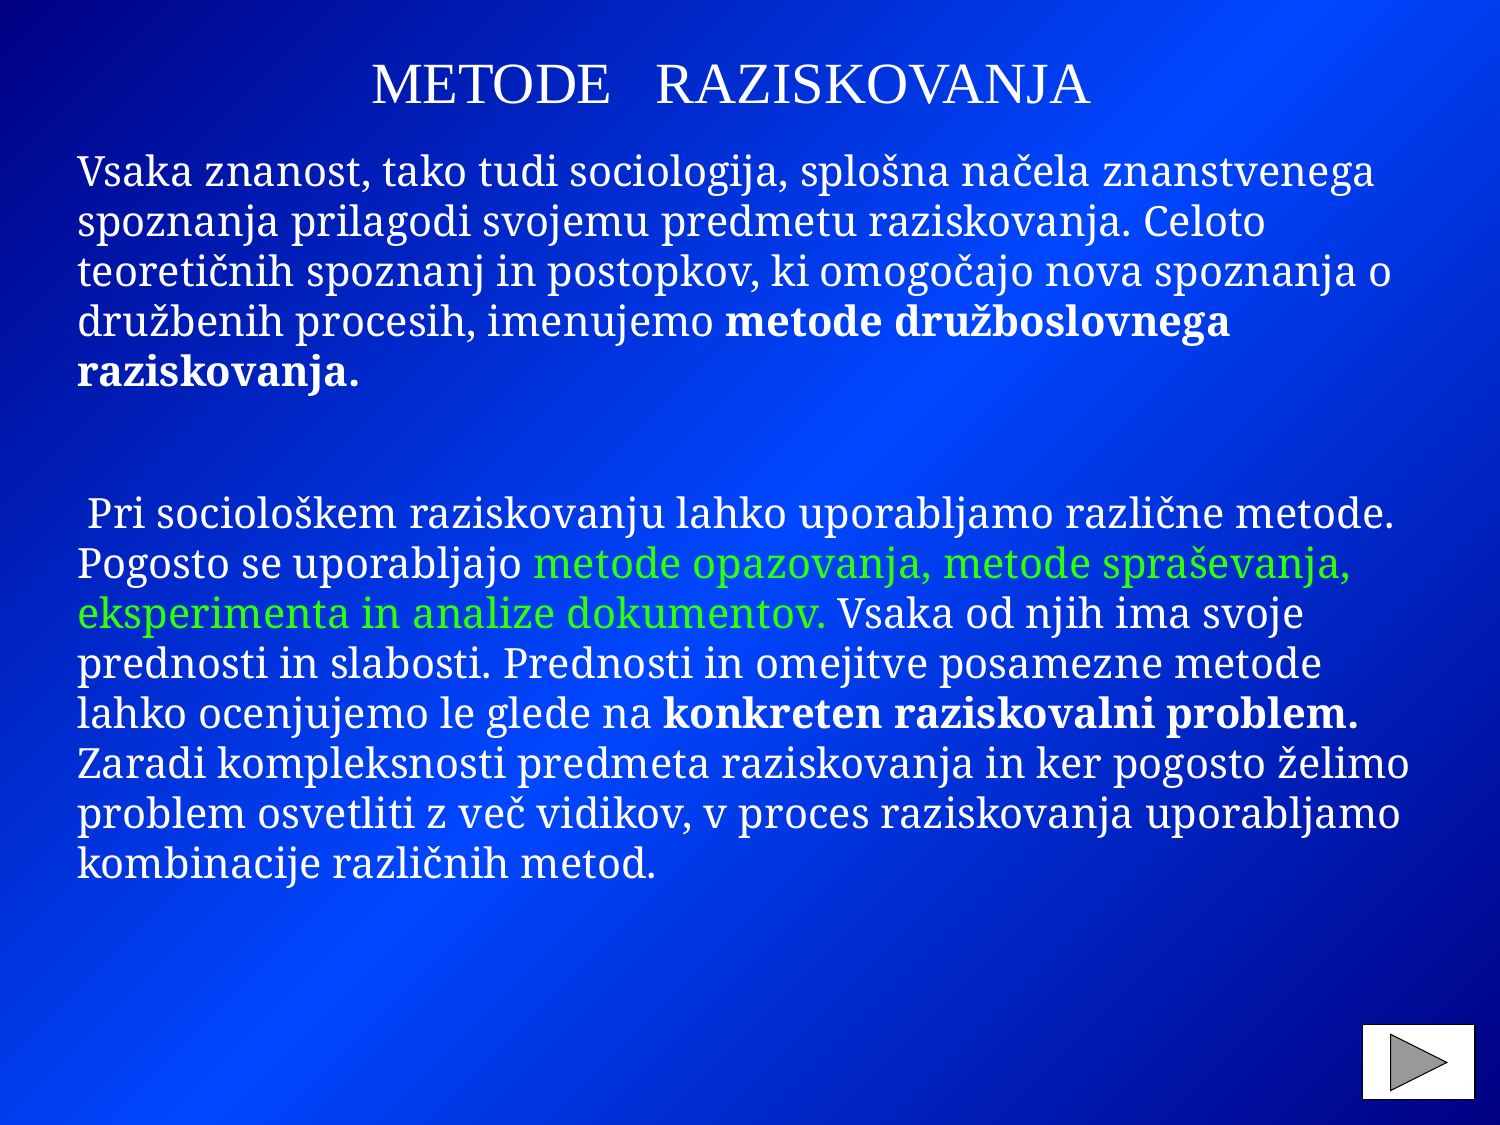

METODE RAZISKOVANJA
Vsaka znanost, tako tudi sociologija, splošna načela znanstvenega spoznanja prilagodi svojemu predmetu raziskovanja. Celoto teoretičnih spoznanj in postopkov, ki omogočajo nova spoznanja o družbenih procesih, imenujemo metode družboslovnega raziskovanja.
 Pri sociološkem raziskovanju lahko uporabljamo različne metode. Pogosto se uporabljajo metode opazovanja, metode spraševanja, eksperimenta in analize dokumentov. Vsaka od njih ima svoje prednosti in slabosti. Prednosti in omejitve posamezne metode lahko ocenjujemo le glede na konkreten raziskovalni problem. Zaradi kompleksnosti predmeta raziskovanja in ker pogosto želimo problem osvetliti z več vidikov, v proces raziskovanja uporabljamo kombinacije različnih metod.